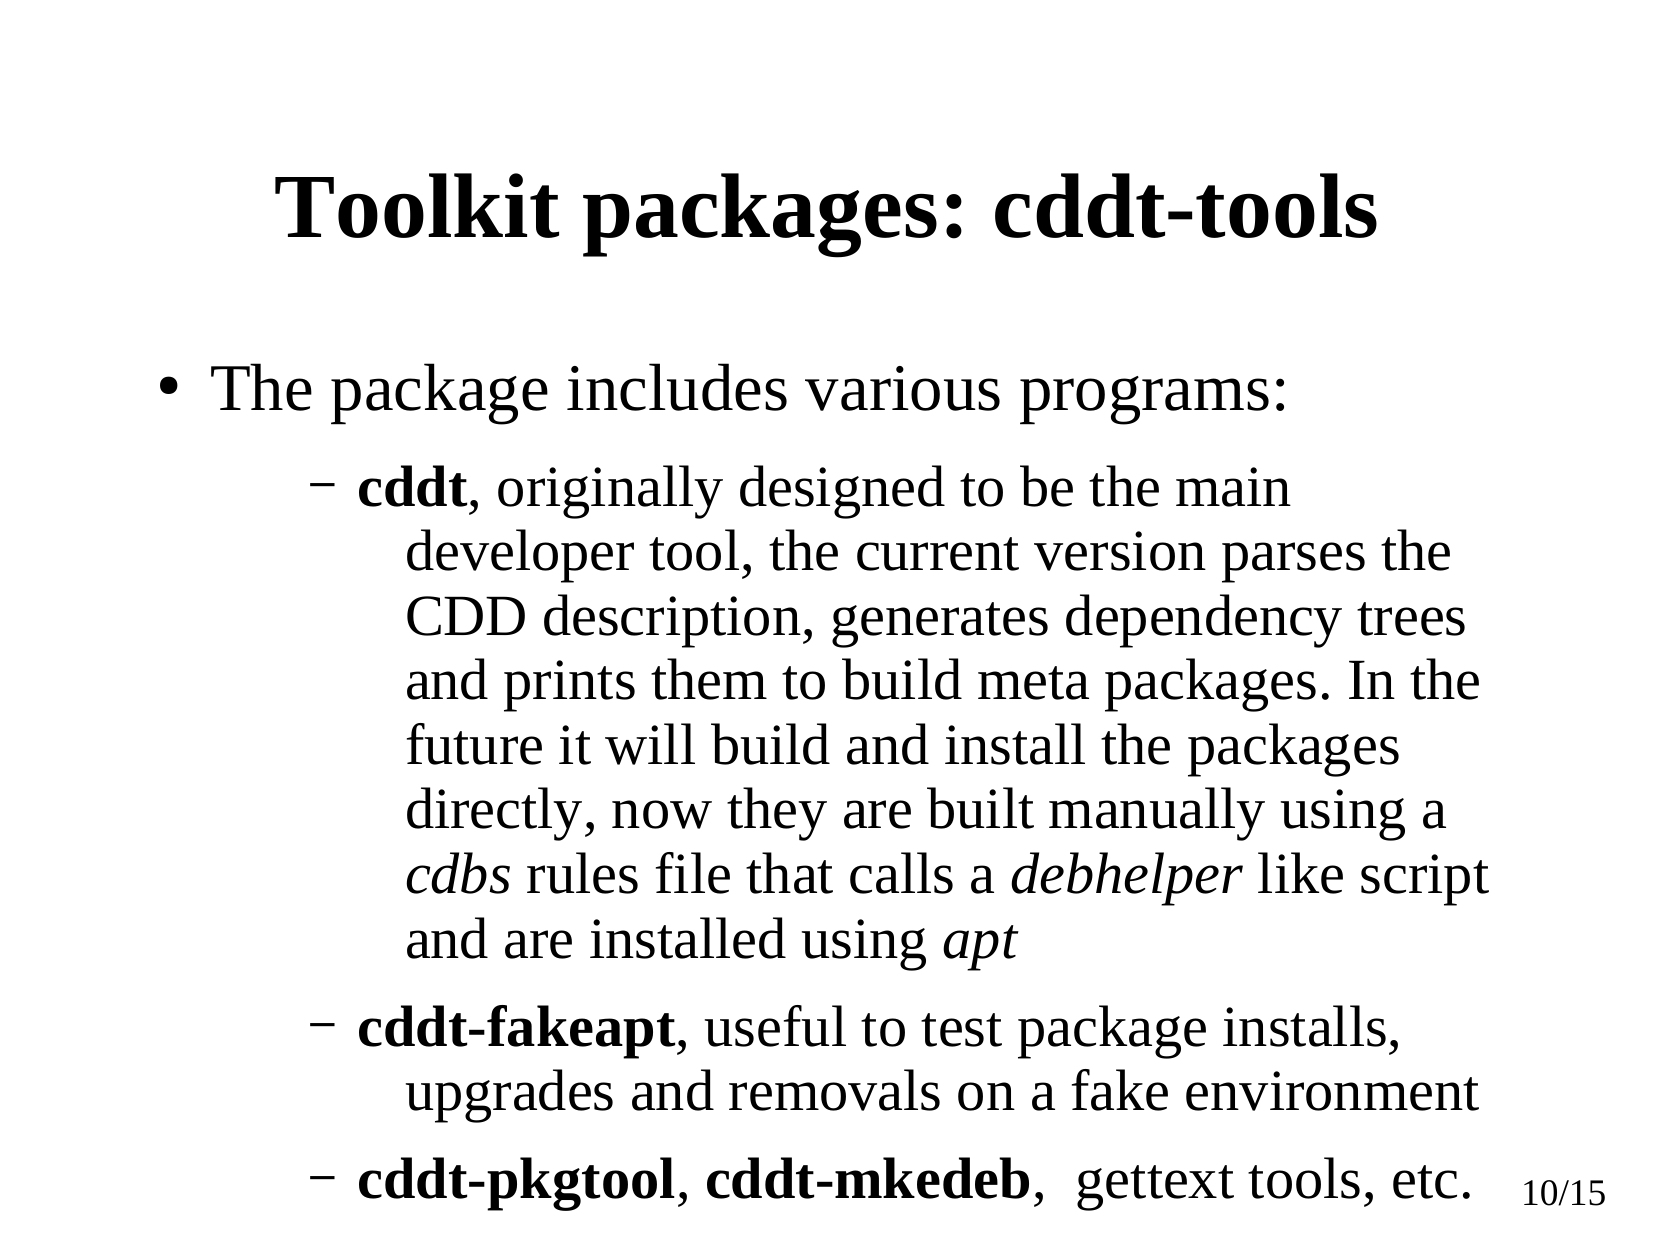

# Toolkit packages: cddt-tools
The package includes various programs:
cddt, originally designed to be the main developer tool, the current version parses the CDD description, generates dependency trees and prints them to build meta packages. In the future it will build and install the packages directly, now they are built manually using a cdbs rules file that calls a debhelper like script and are installed using apt
cddt-fakeapt, useful to test package installs, upgrades and removals on a fake environment
cddt-pkgtool, cddt-mkedeb, gettext tools, etc.